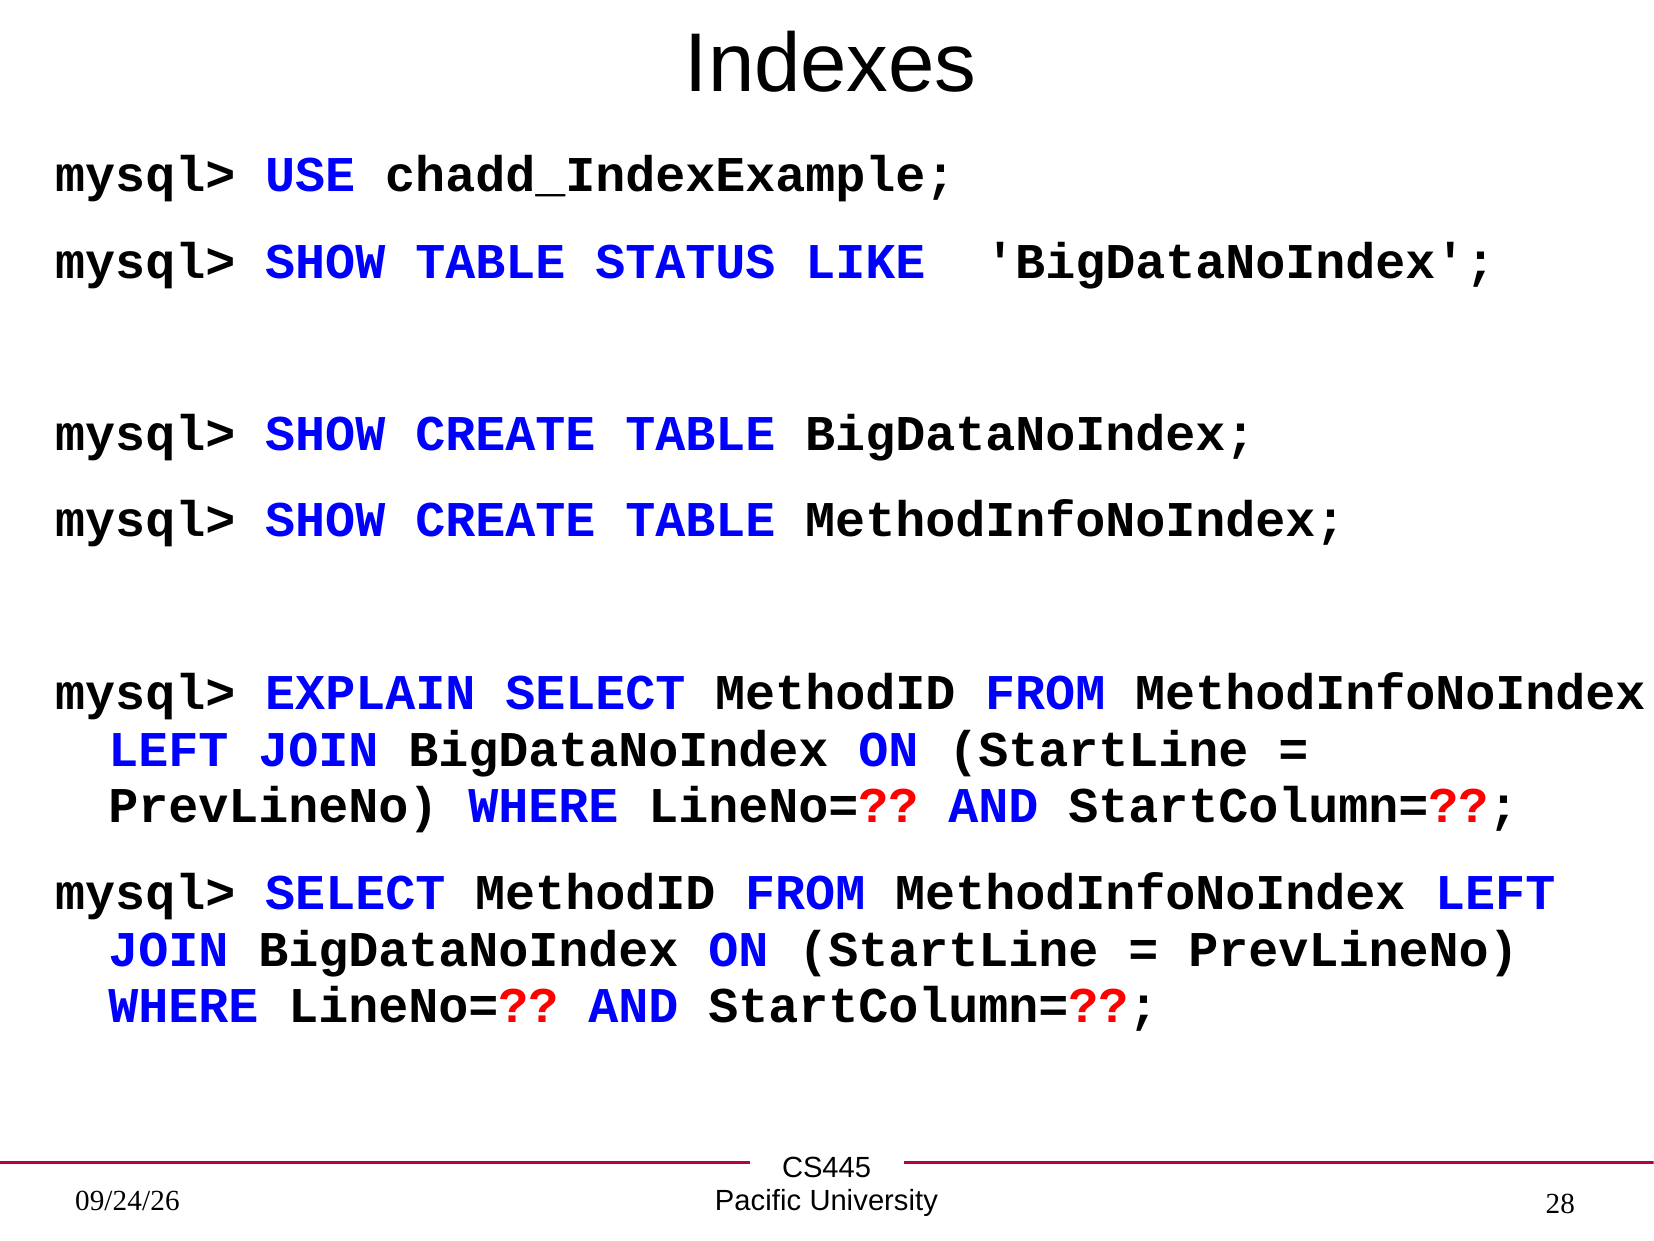

# Indexes
mysql> USE chadd_IndexExample;
mysql> SHOW TABLE STATUS LIKE 'BigDataNoIndex';
mysql> SHOW CREATE TABLE BigDataNoIndex;
mysql> SHOW CREATE TABLE MethodInfoNoIndex;
mysql> EXPLAIN SELECT MethodID FROM MethodInfoNoIndex LEFT JOIN BigDataNoIndex ON (StartLine = PrevLineNo) WHERE LineNo=?? AND StartColumn=??;
mysql> SELECT MethodID FROM MethodInfoNoIndex LEFT JOIN BigDataNoIndex ON (StartLine = PrevLineNo) WHERE LineNo=?? AND StartColumn=??;